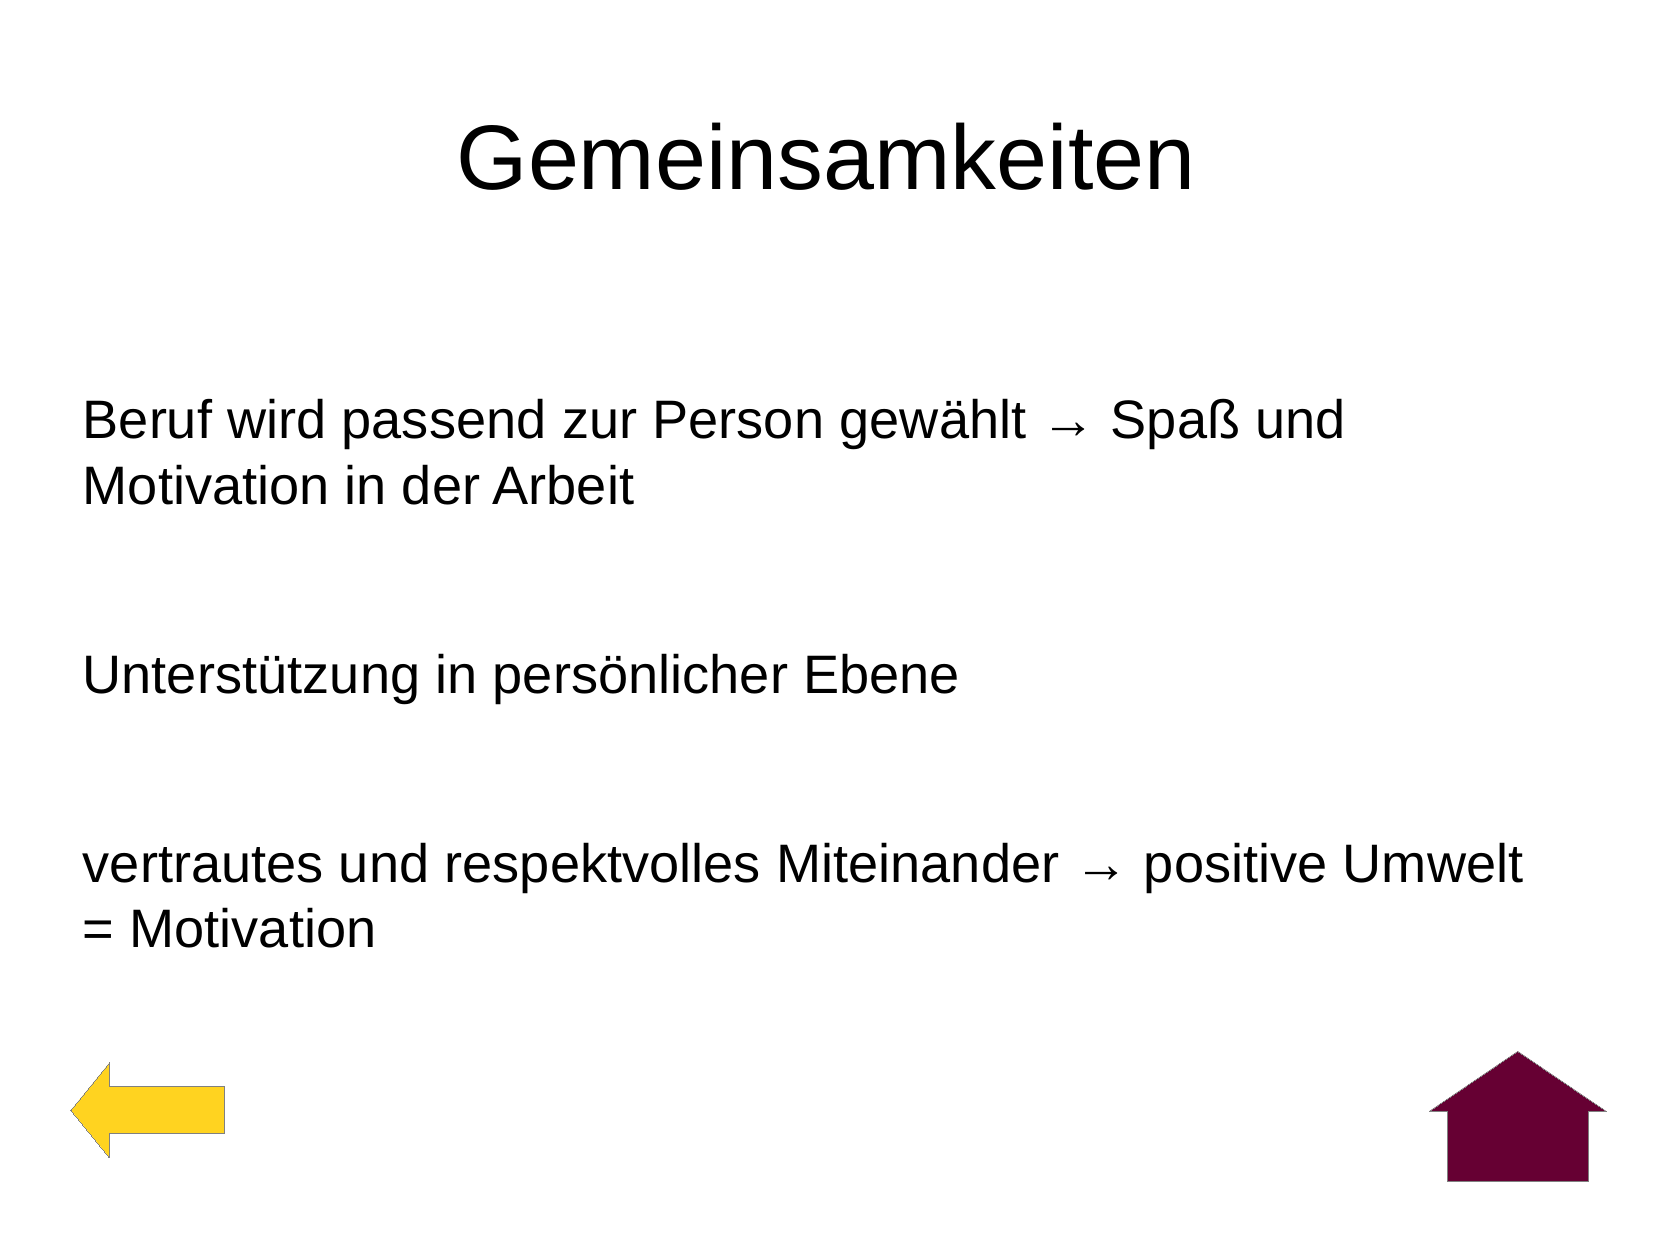

# Gemeinsamkeiten
Beruf wird passend zur Person gewählt → Spaß und Motivation in der Arbeit
Unterstützung in persönlicher Ebene
vertrautes und respektvolles Miteinander → positive Umwelt = Motivation